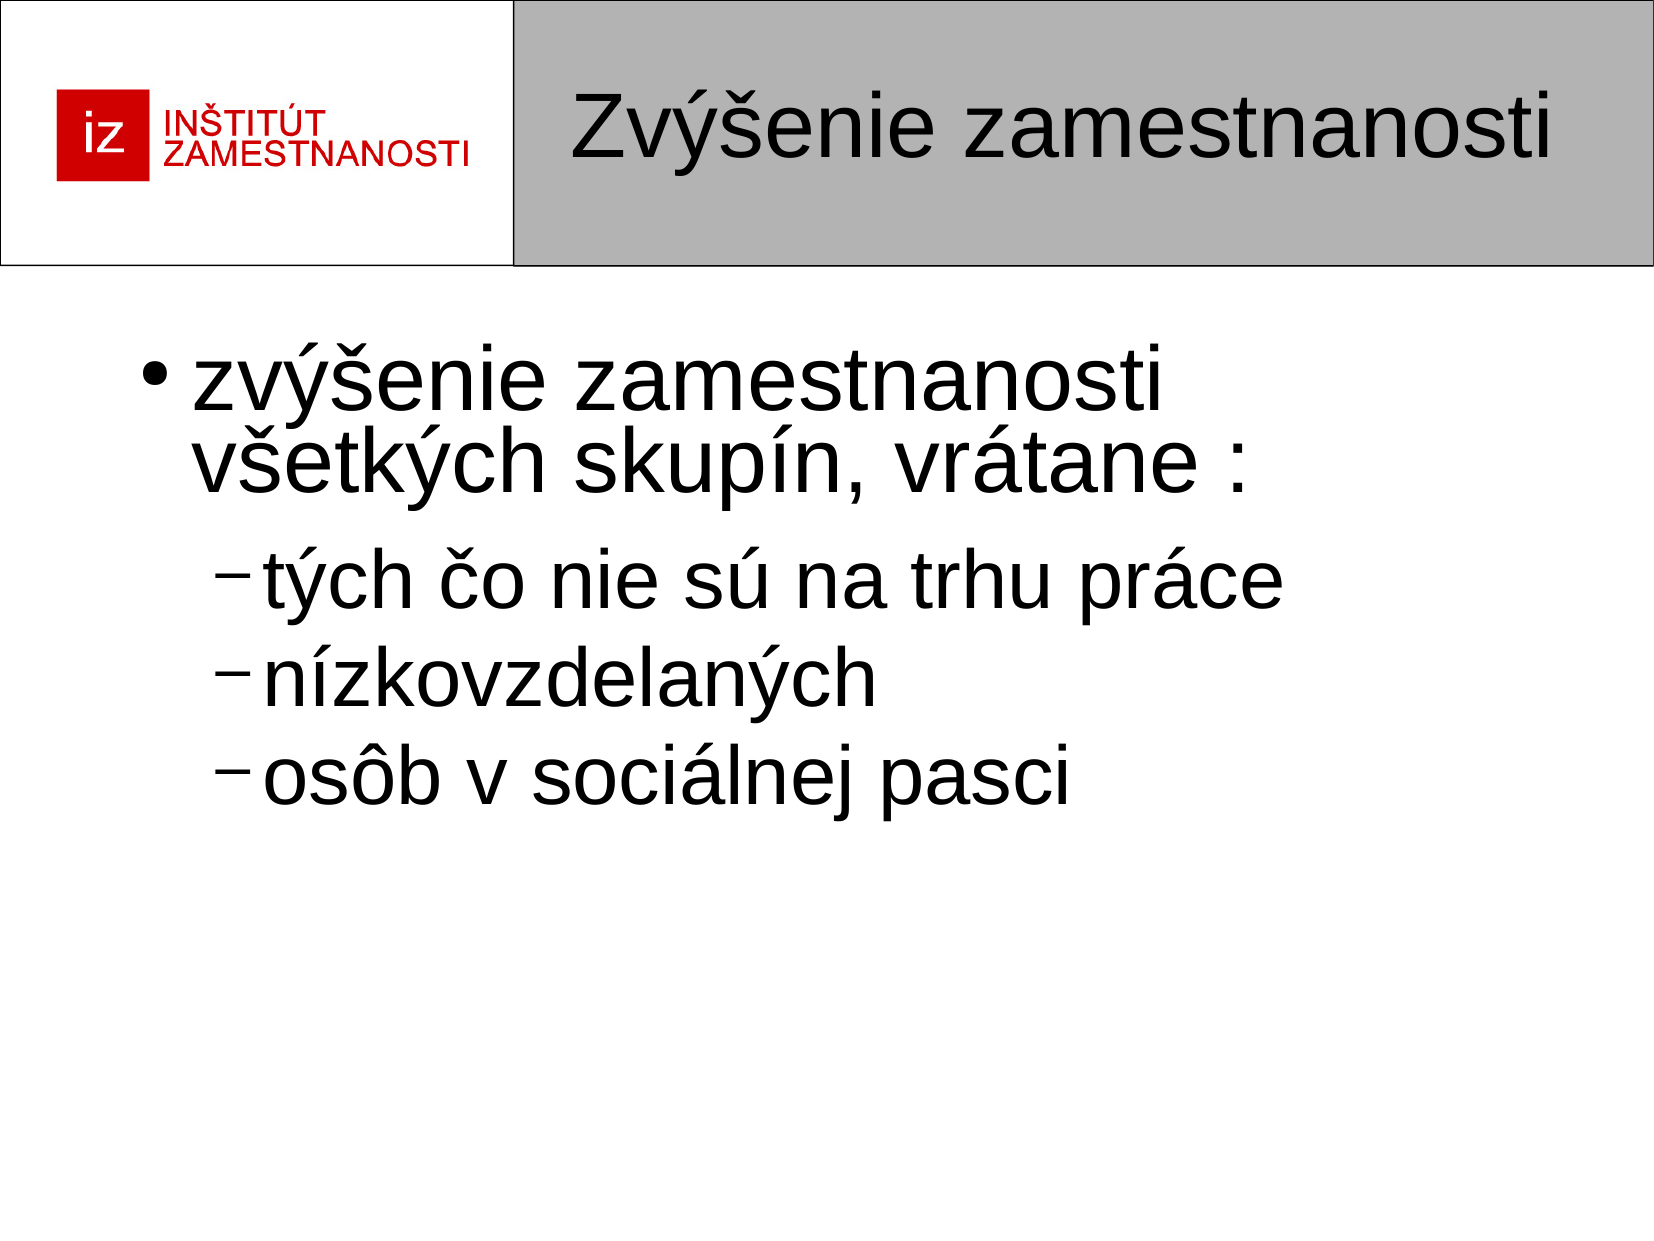

# Zvýšenie zamestnanosti
zvýšenie zamestnanosti všetkých skupín, vrátane :
tých čo nie sú na trhu práce
nízkovzdelaných
osôb v sociálnej pasci